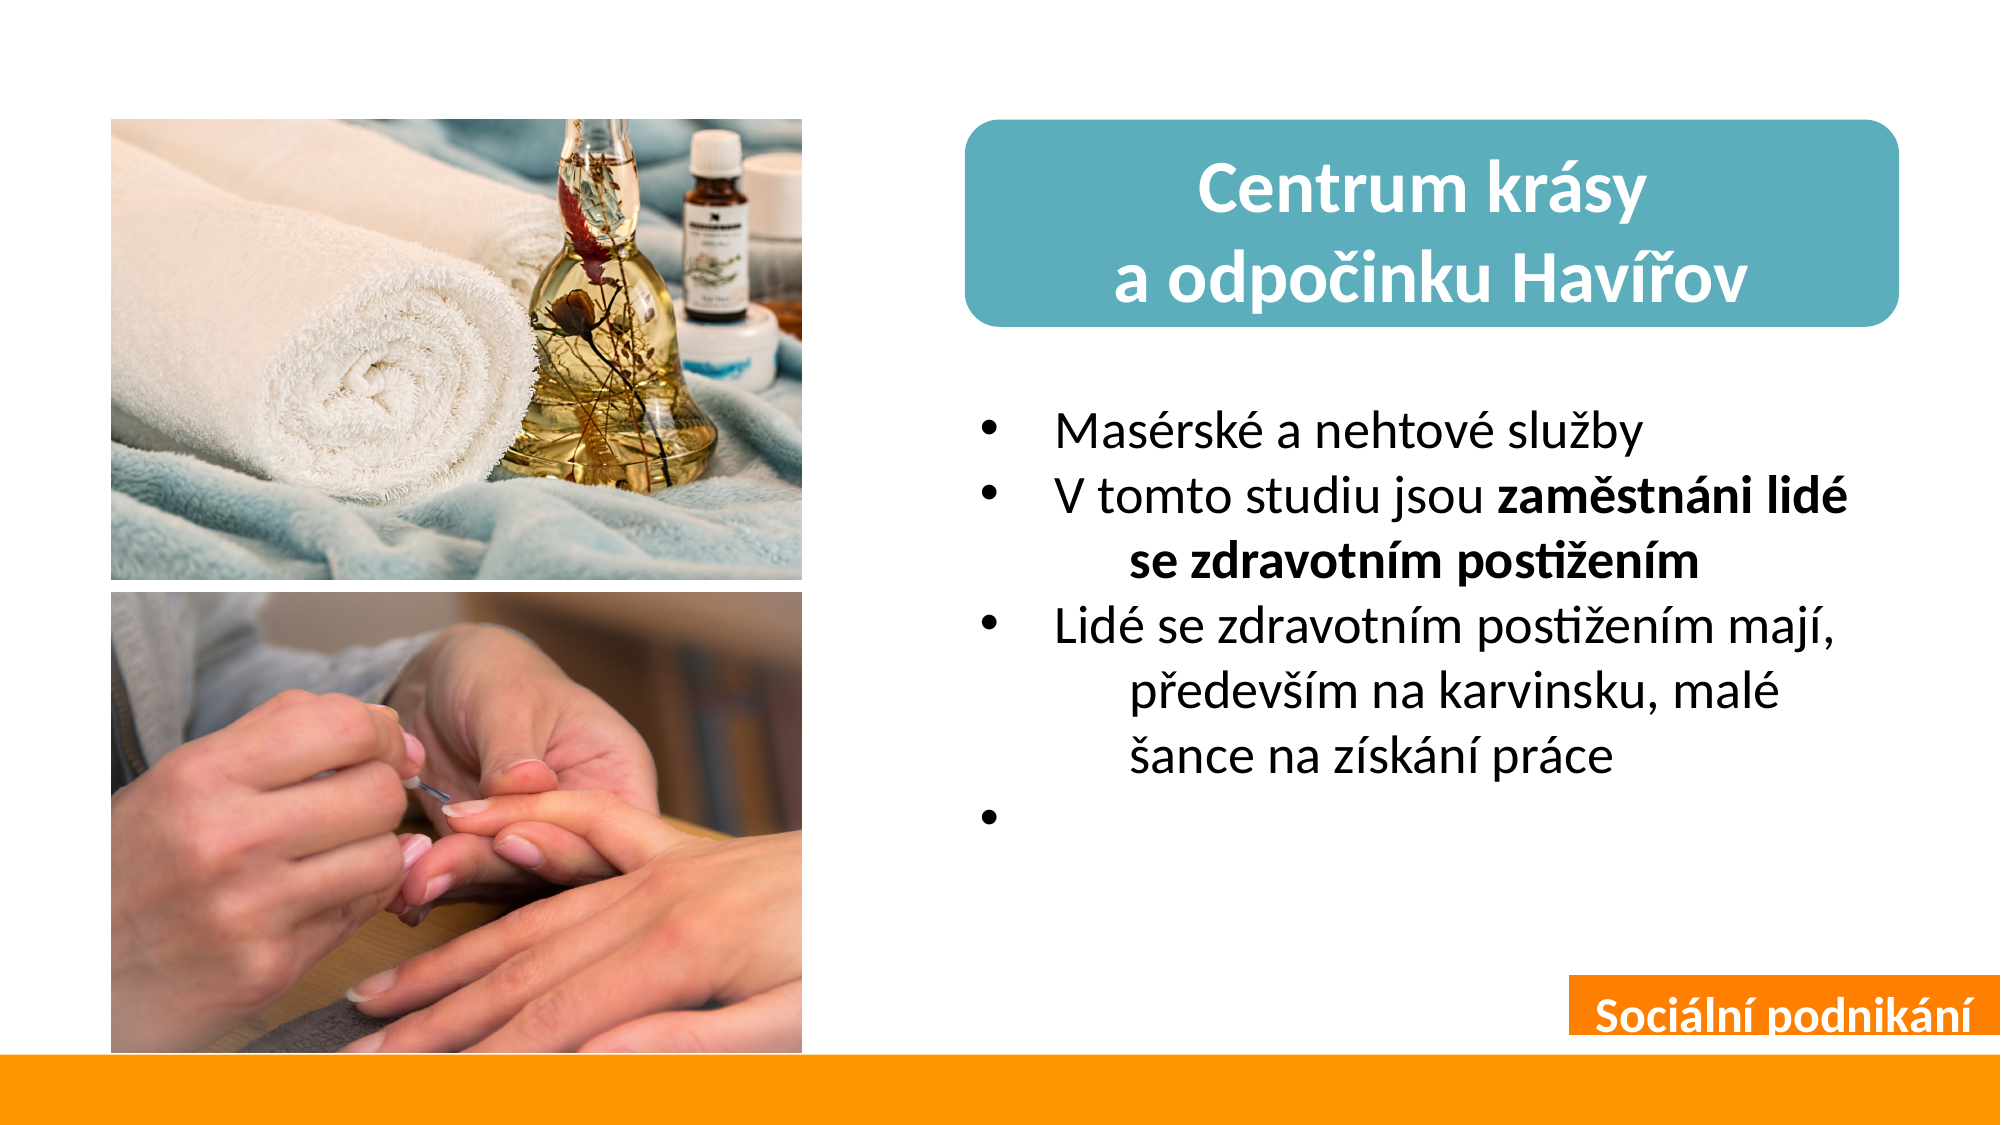

Centrum krásy
a odpočinku Havířov
Masérské a nehtové služby
V tomto studiu jsou zaměstnáni lidé se zdravotním postižením
Lidé se zdravotním postižením mají, především na karvinsku, malé šance na získání práce
Sociální podnikání